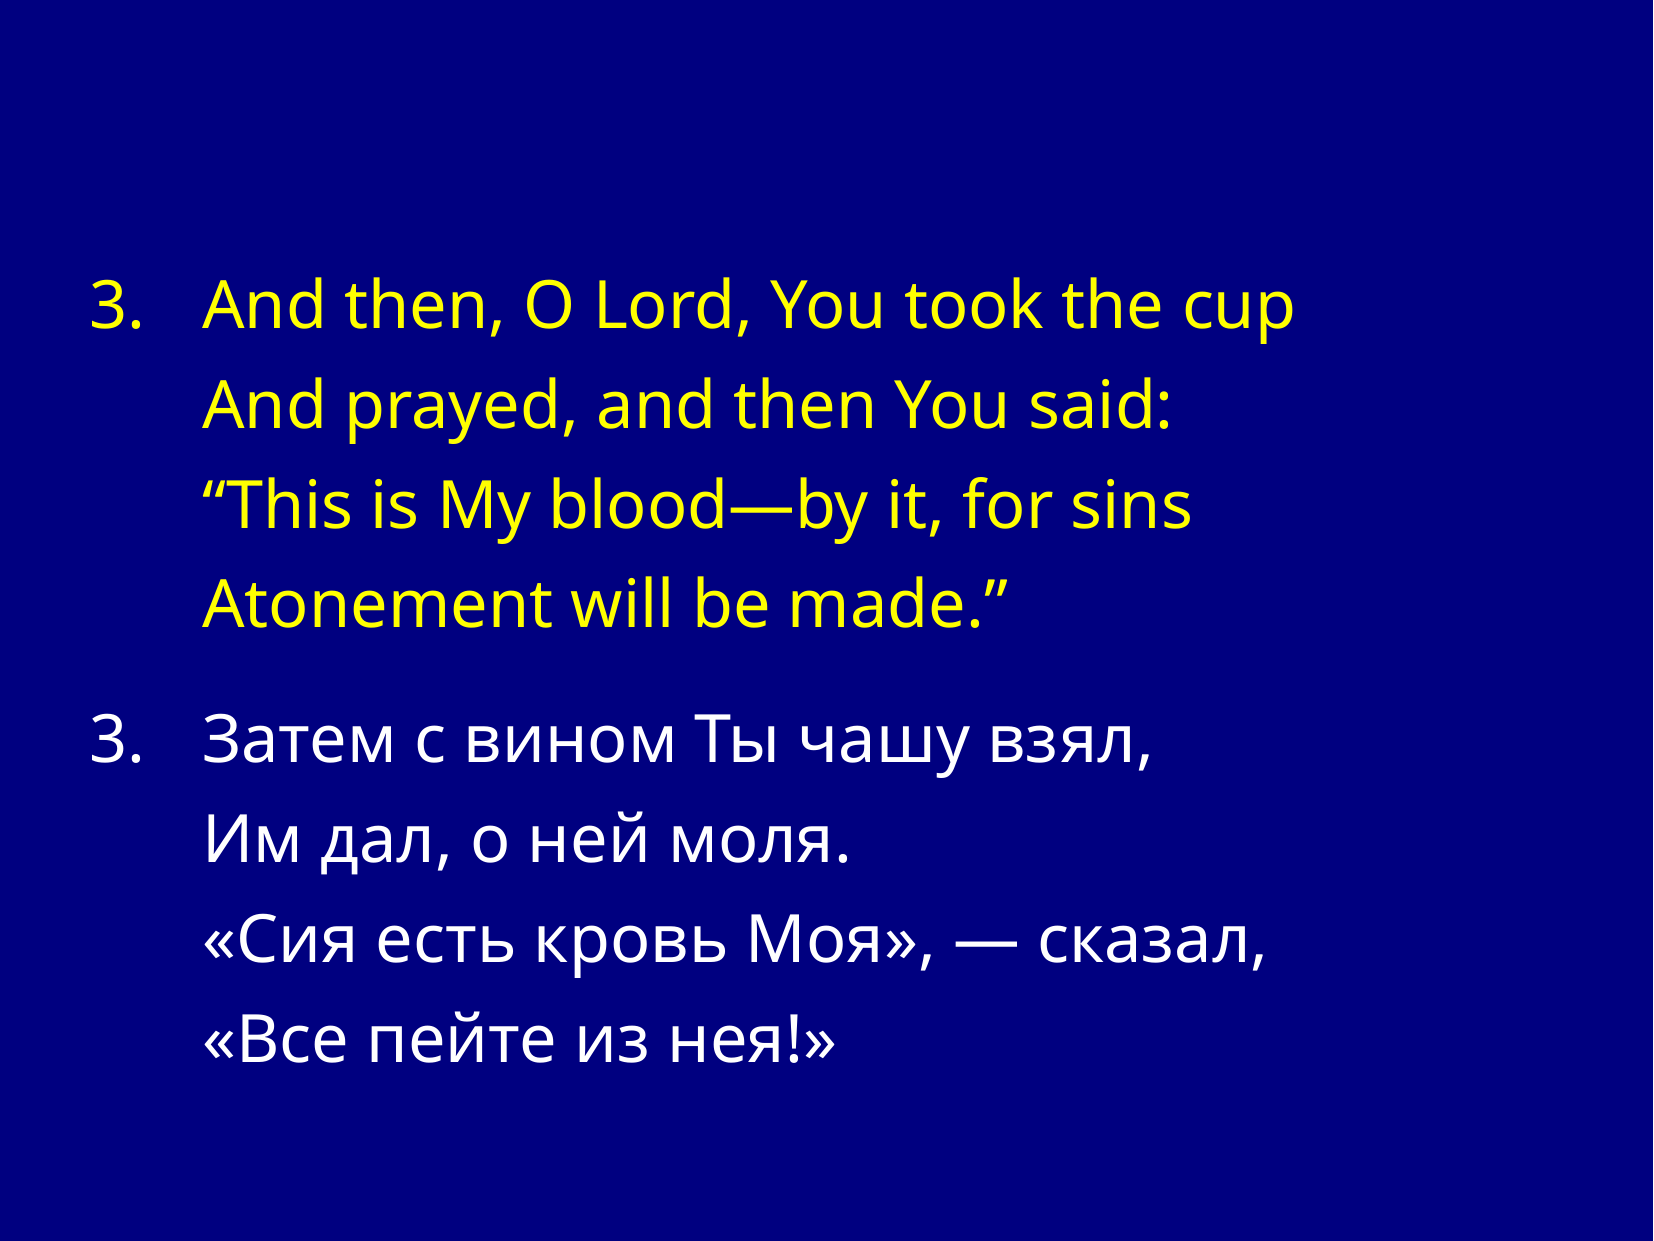

3.	And then, O Lord, You took the cup
	And prayed, and then You said:
	“This is My blood—by it, for sins
	Atonement will be made.”
3.	Затем с вином Ты чашу взял,
	Им дал, о ней моля.
	«Сия есть кровь Моя», — сказал,
	«Все пейте из нея!»